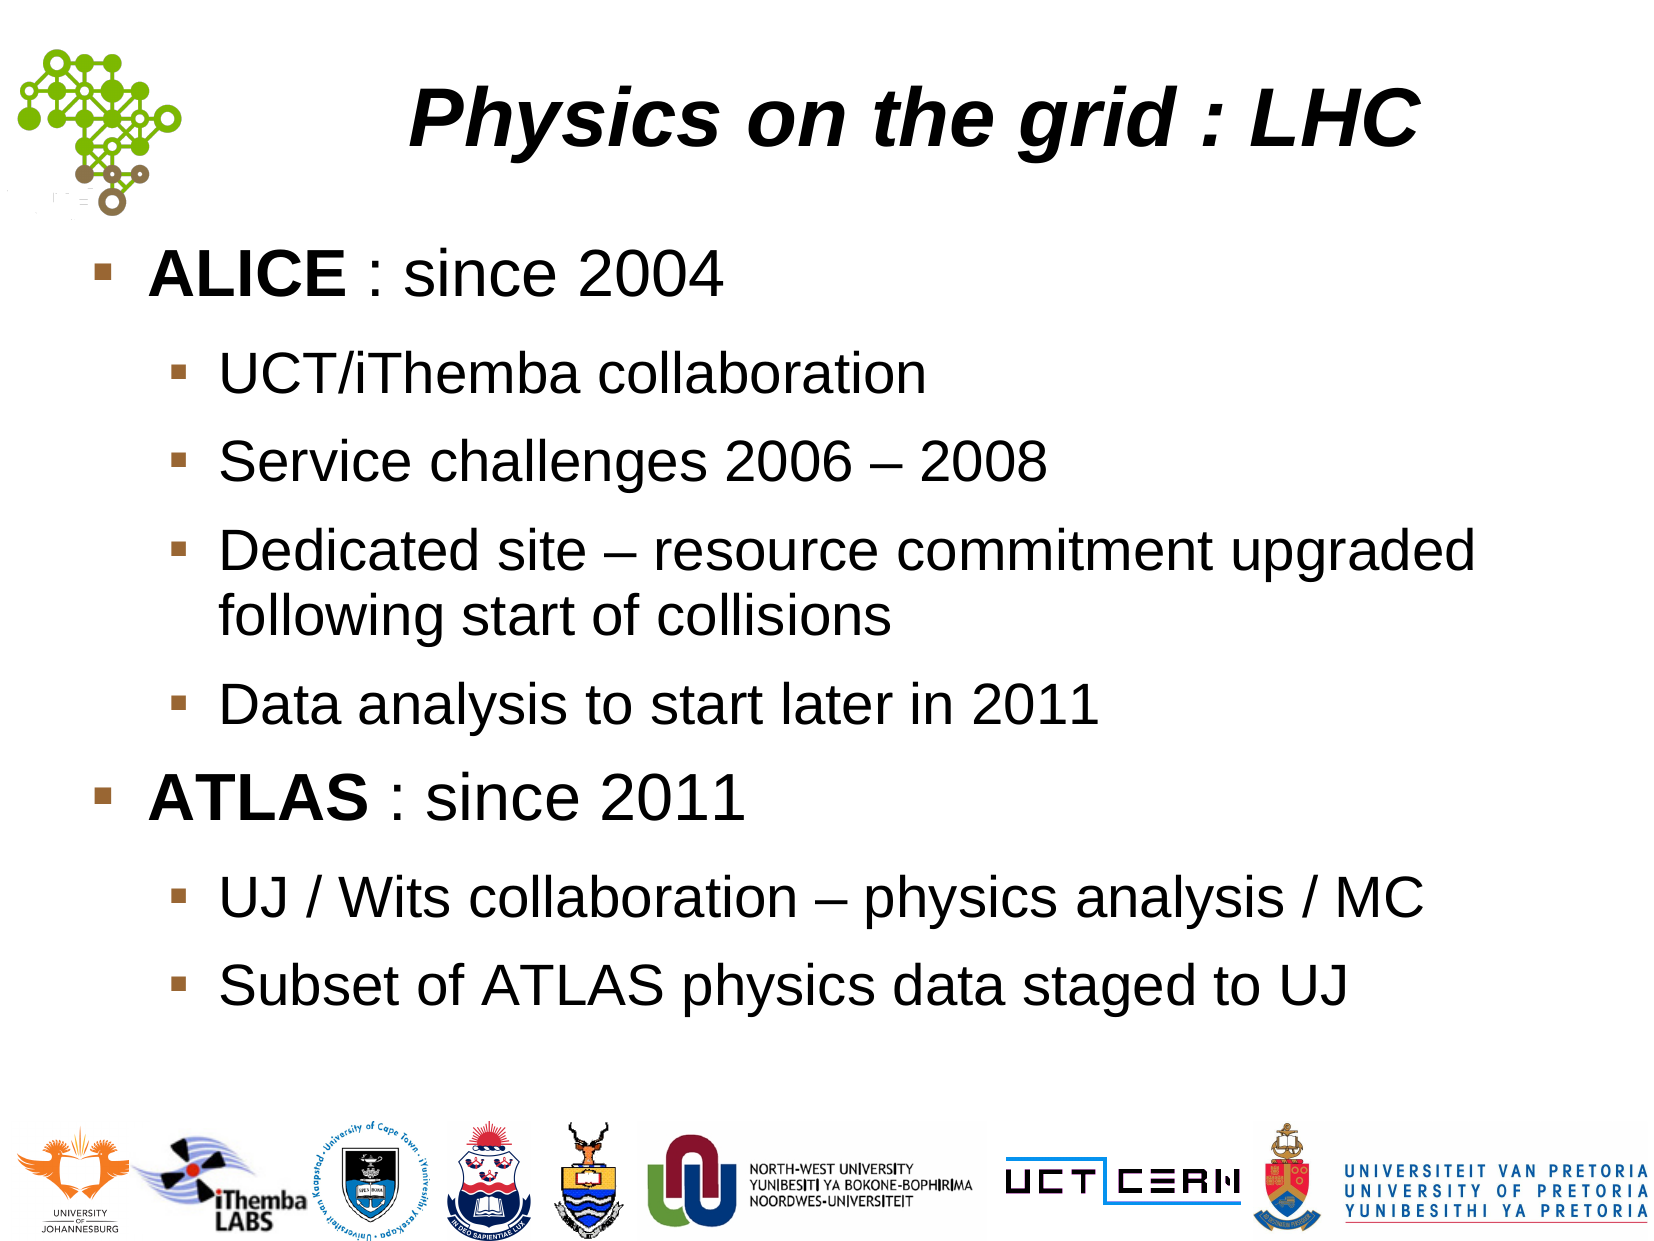

# Physics on the grid : LHC
ALICE : since 2004
UCT/iThemba collaboration
Service challenges 2006 – 2008
Dedicated site – resource commitment upgraded following start of collisions
Data analysis to start later in 2011
ATLAS : since 2011
UJ / Wits collaboration – physics analysis / MC
Subset of ATLAS physics data staged to UJ